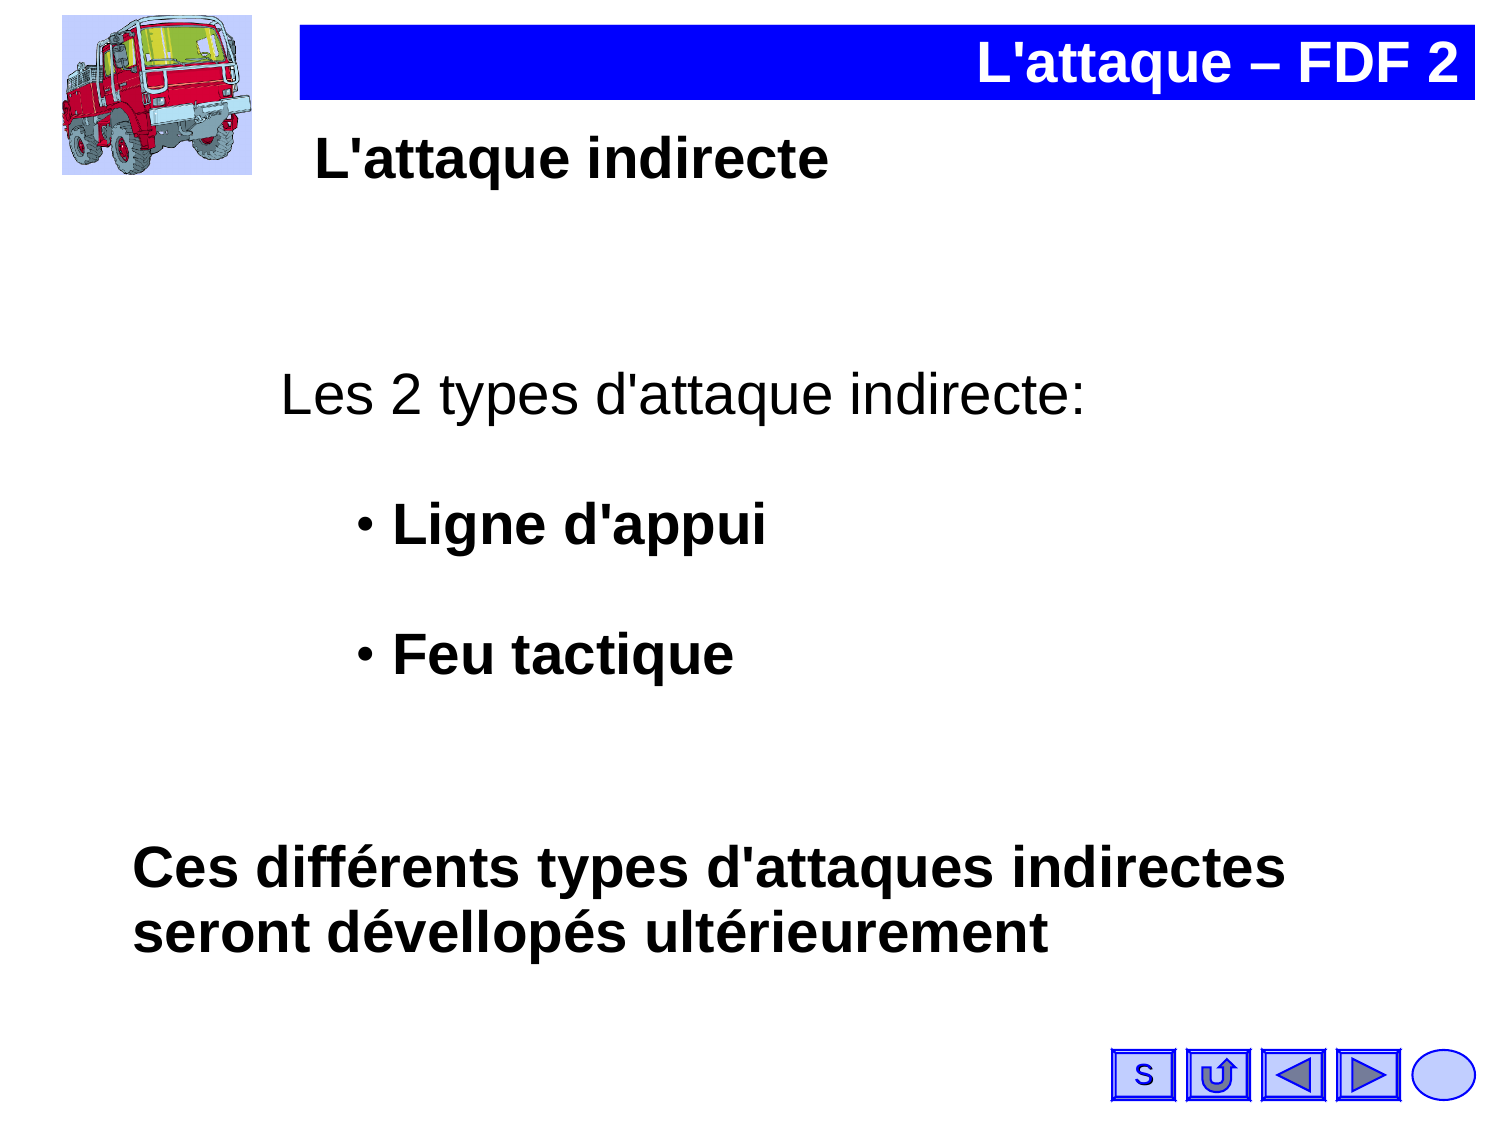

L'attaque – FDF 2
L'attaque indirecte
Les 2 types d'attaque indirecte:
 Ligne d'appui
 Feu tactique
Ces différents types d'attaques indirectes
seront dévellopés ultérieurement